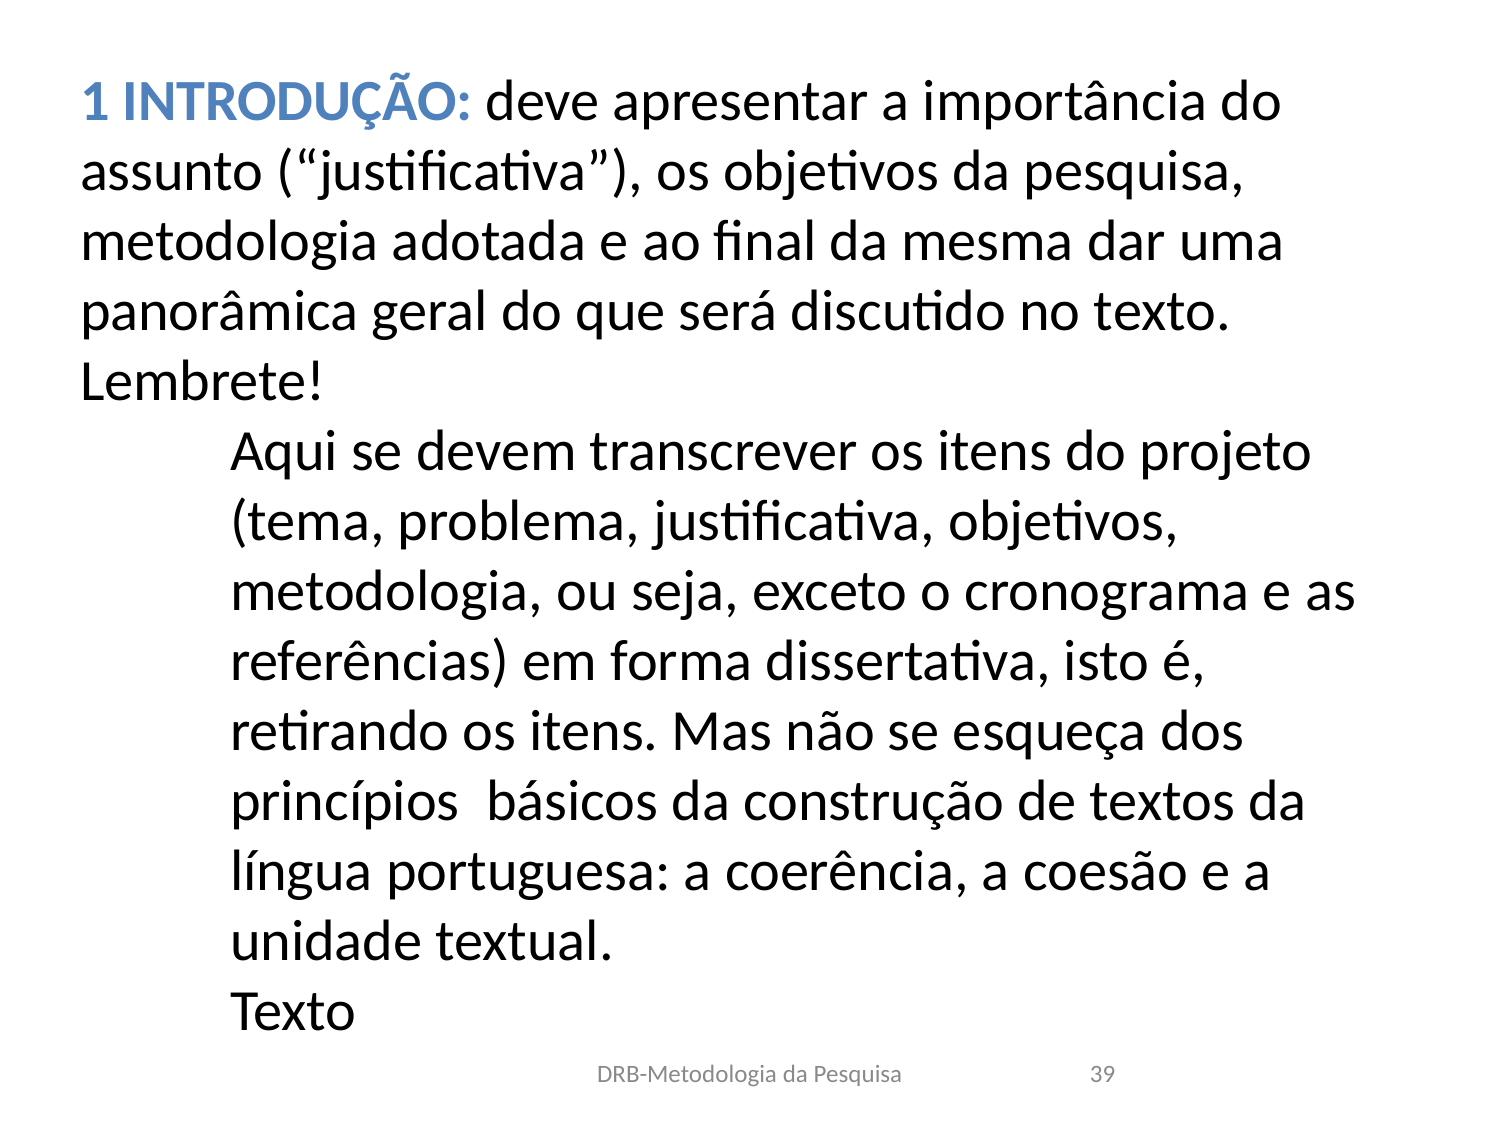

1 INTRODUÇÃO: deve apresentar a importância do assunto (“justificativa”), os objetivos da pesquisa, metodologia adotada e ao final da mesma dar uma panorâmica geral do que será discutido no texto.
Lembrete!
Aqui se devem transcrever os itens do projeto (tema, problema, justificativa, objetivos, metodologia, ou seja, exceto o cronograma e as referências) em forma dissertativa, isto é, retirando os itens. Mas não se esqueça dos princípios básicos da construção de textos da língua portuguesa: a coerência, a coesão e a unidade textual.
Texto
DRB-Metodologia da Pesquisa